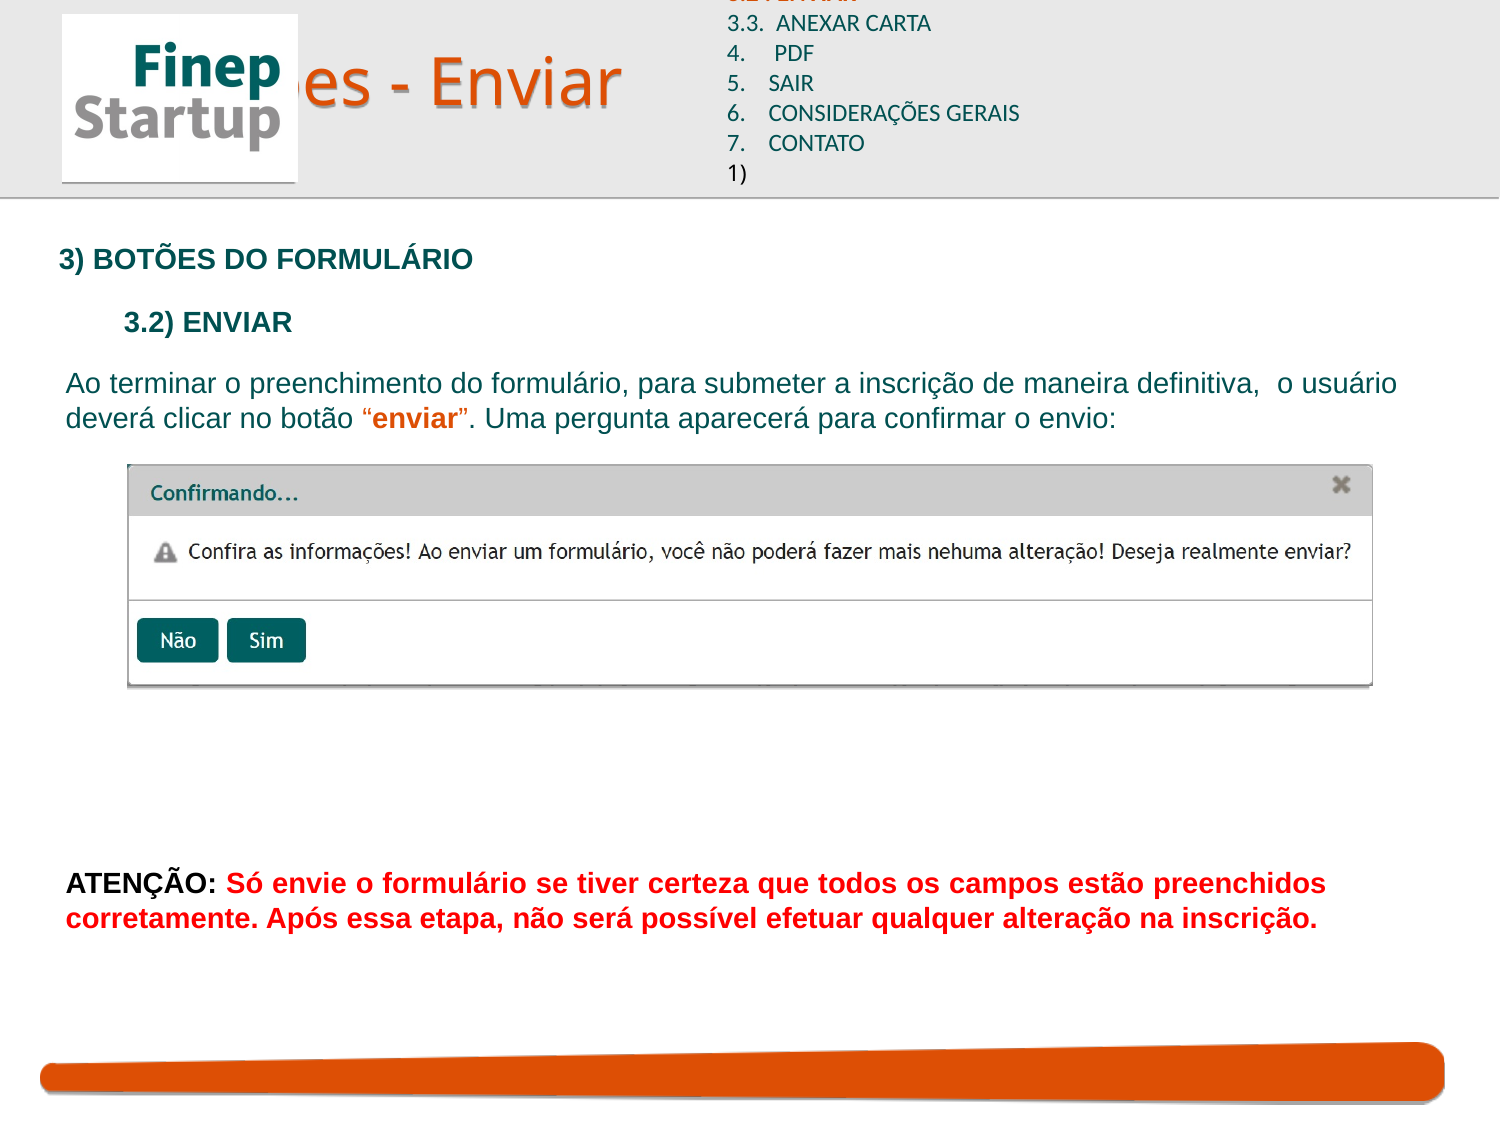

1. 1º ACESSO
2. CADASTRO
3. BOTÕES DO FORMULÁRIO
3.1. SALVAR
3.2 . ENVIAR
3.3. ANEXAR CARTA
4. PDF
5. SAIR
6. CONSIDERAÇÕES GERAIS
7. CONTATO
# 3. Botões - Enviar
3) BOTÕES DO FORMULÁRIO
3.2) ENVIAR
Ao terminar o preenchimento do formulário, para submeter a inscrição de maneira definitiva, o usuário deverá clicar no botão “enviar”. Uma pergunta aparecerá para confirmar o envio:
ATENÇÃO: Só envie o formulário se tiver certeza que todos os campos estão preenchidos corretamente. Após essa etapa, não será possível efetuar qualquer alteração na inscrição.
4) CONSIDERAÇÕES GERAIS
1) 1º ACESSO
3) BOTÕES DO FORMULÁRIO
3.3) ANEXAR CARTA
2) CADASTRO
3.1) SALVAR
3.4) PDF
5) CONTATO
3.5) SAIR
3.2) ENVIAR